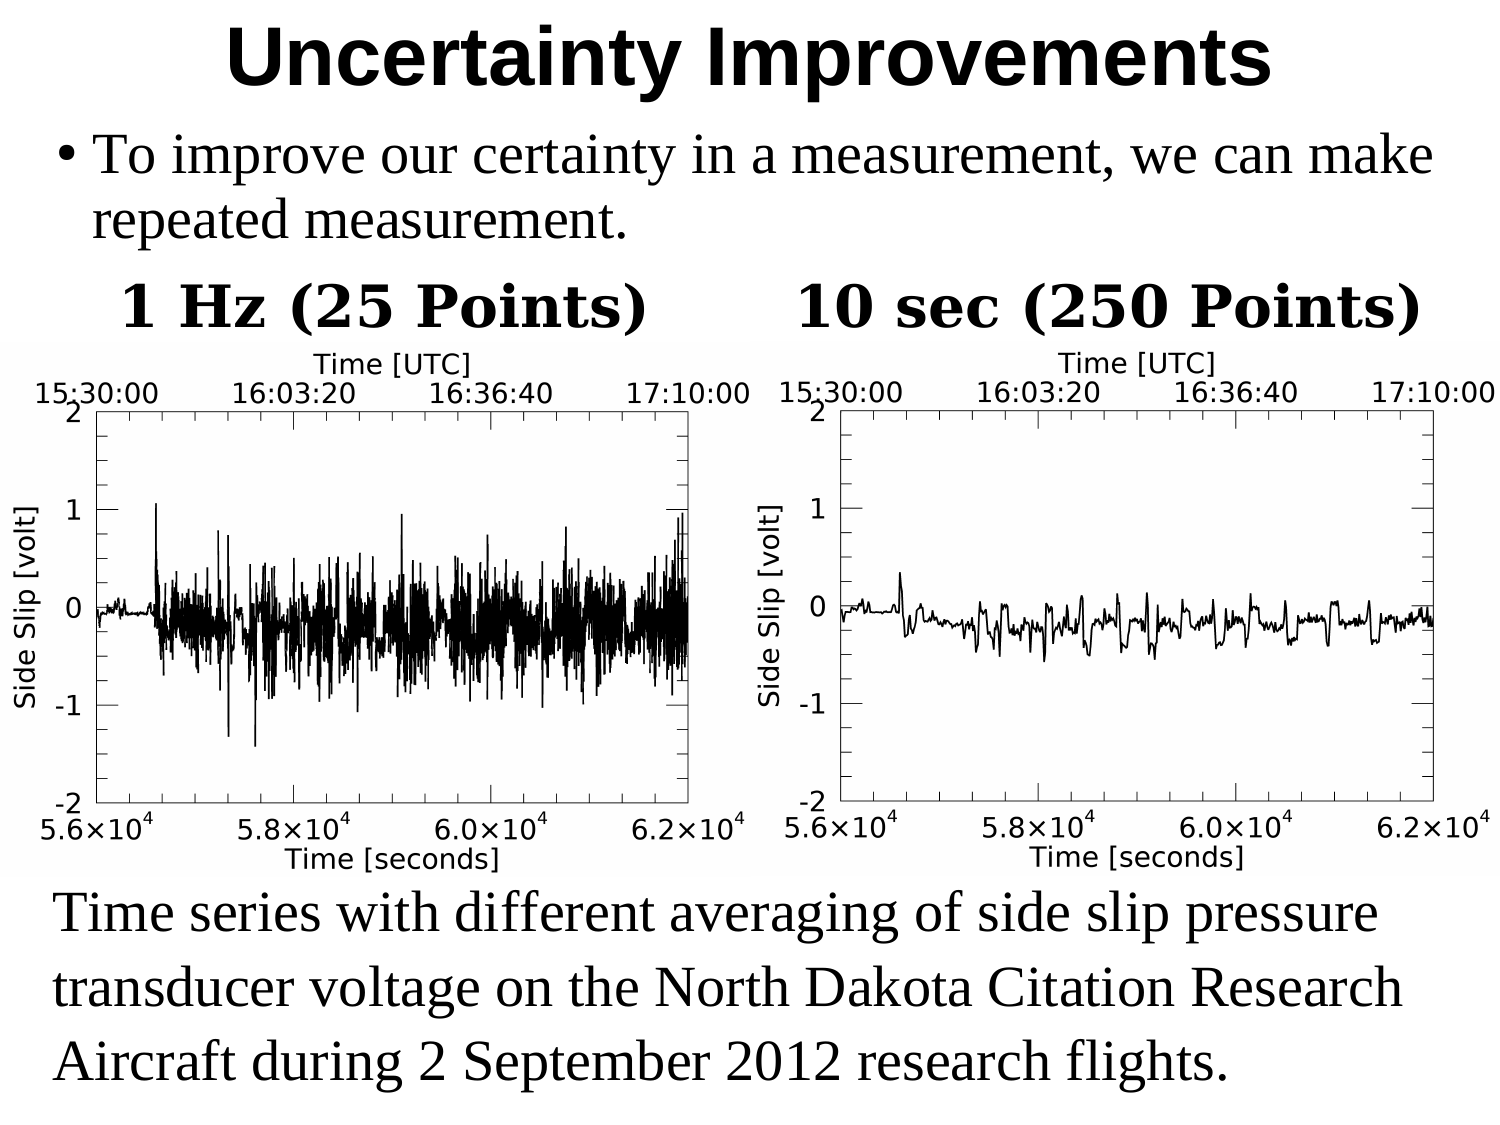

Uncertainty Improvements
To improve our certainty in a measurement, we can make repeated measurement.
1 Hz (25 Points)
10 sec (250 Points)
Time series with different averaging of side slip pressure transducer voltage on the North Dakota Citation Research Aircraft during 2 September 2012 research flights.